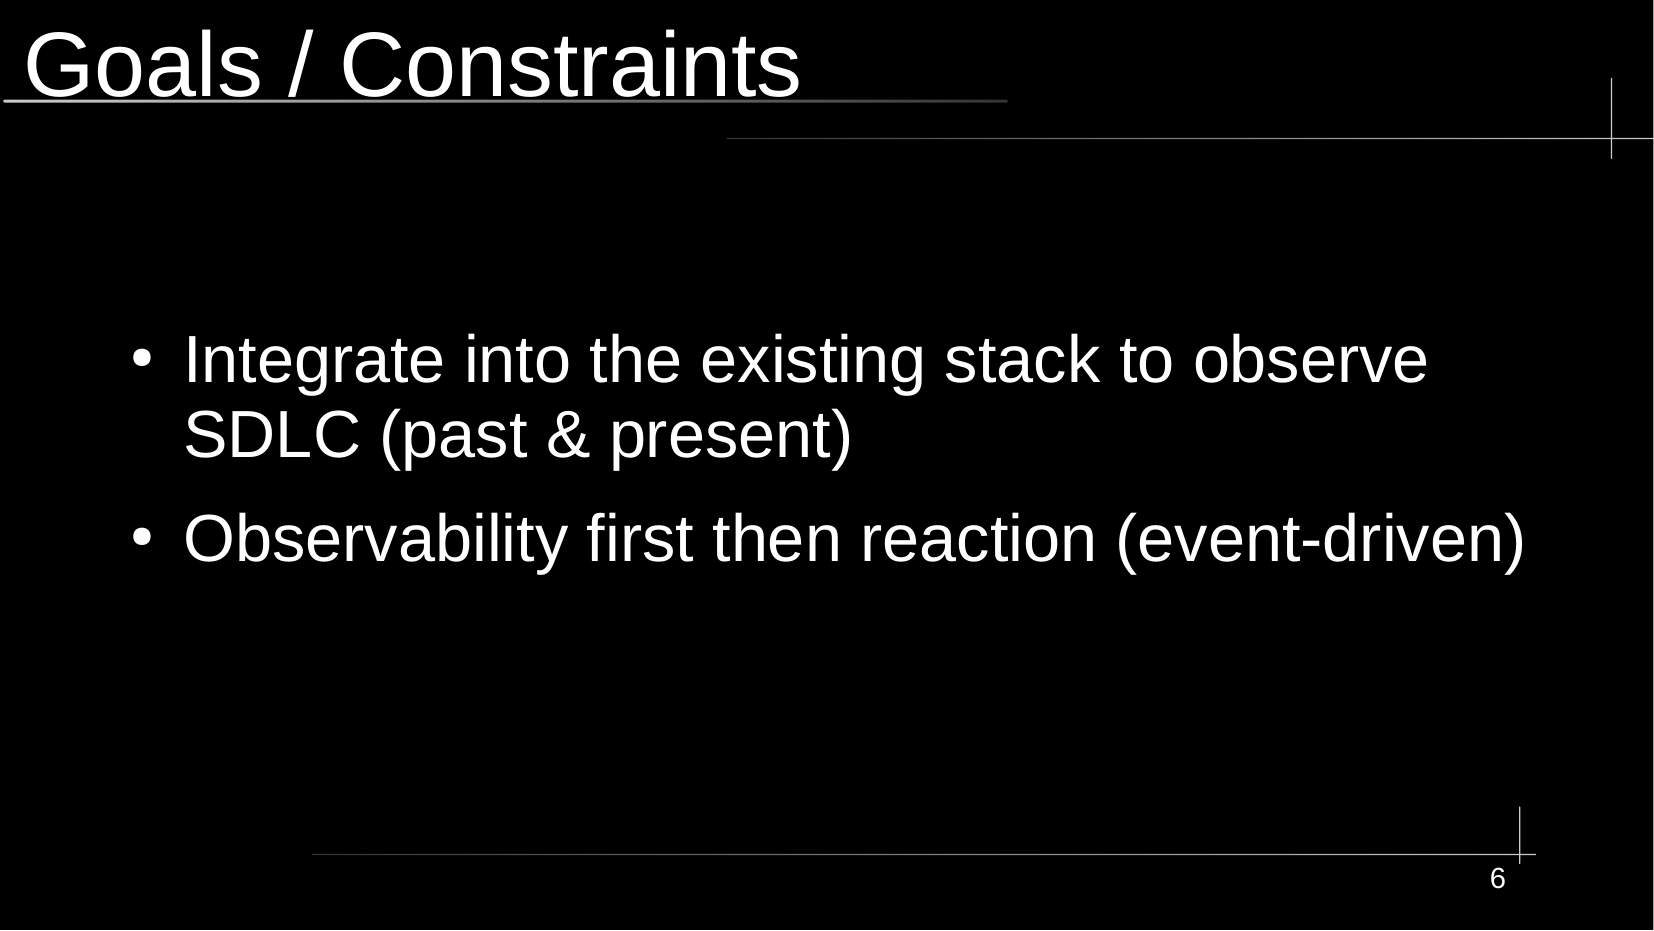

# Goals / Constraints
Integrate into the existing stack to observe SDLC (past & present)
Observability first then reaction (event-driven)
6